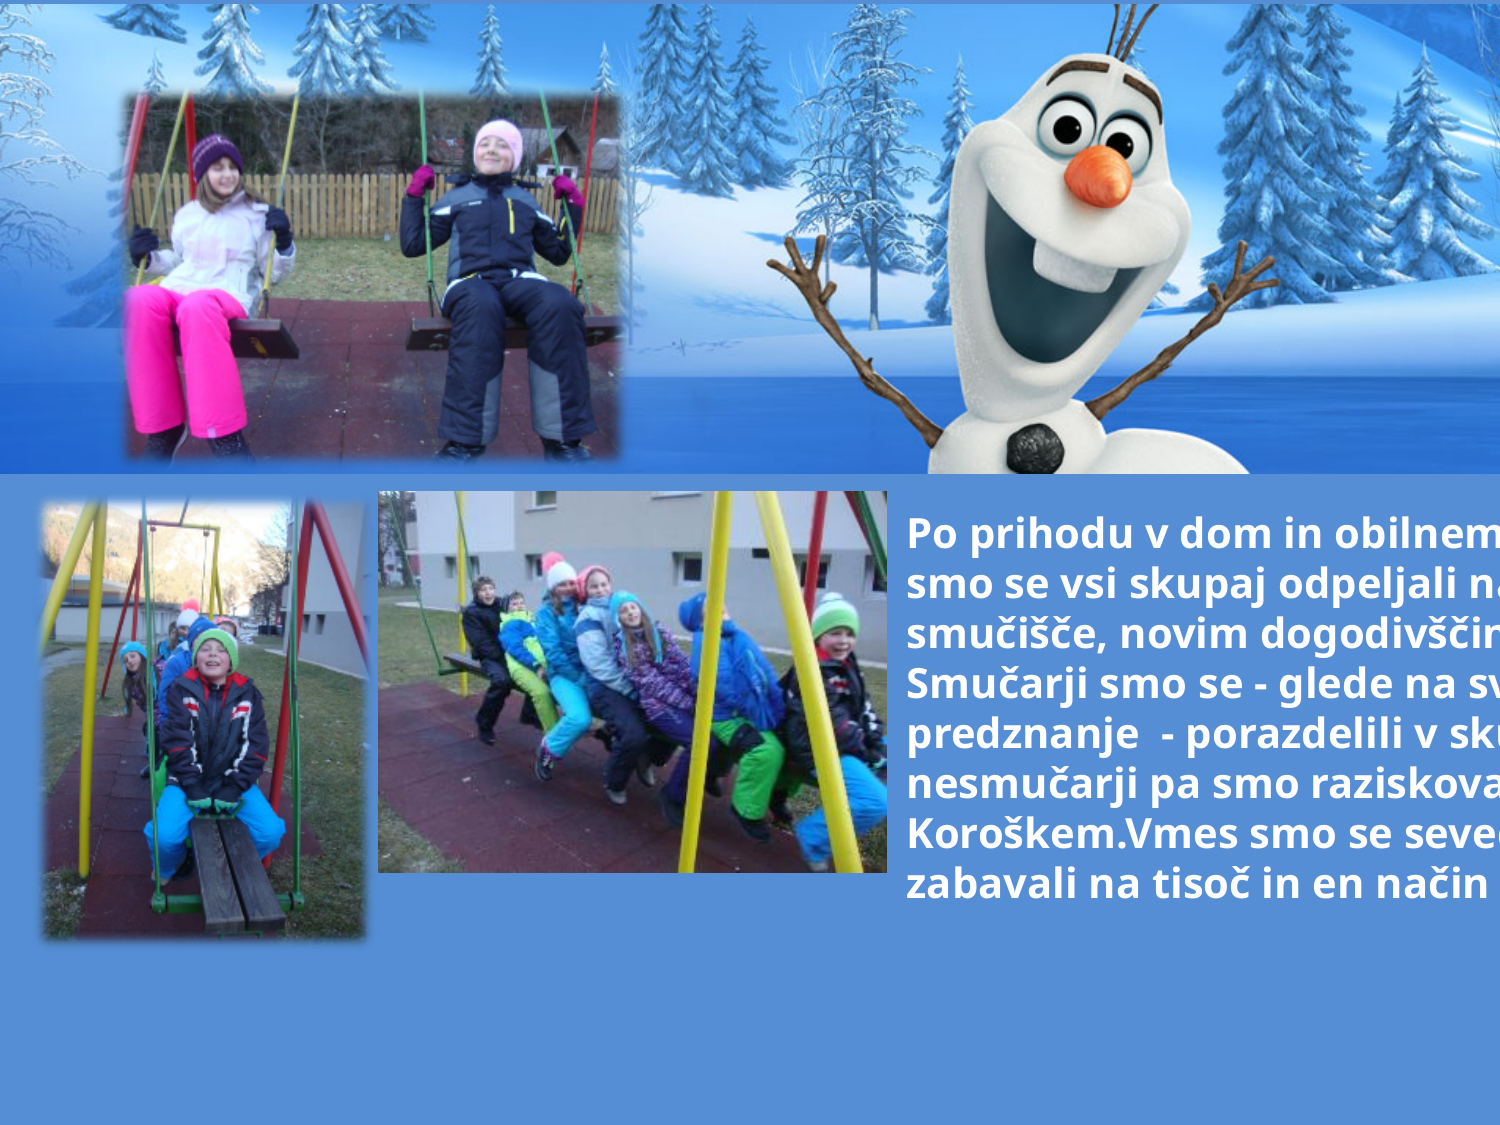

Po prihodu v dom in obilnem kosilu
smo se vsi skupaj odpeljali na
smučišče, novim dogodivščinam naproti …
Smučarji smo se - glede na svoje
predznanje - porazdelili v skupine,
nesmučarji pa smo raziskovali Črno na
Koroškem.Vmes smo se seveda tudi kepali ter
zabavali na tisoč in en način …